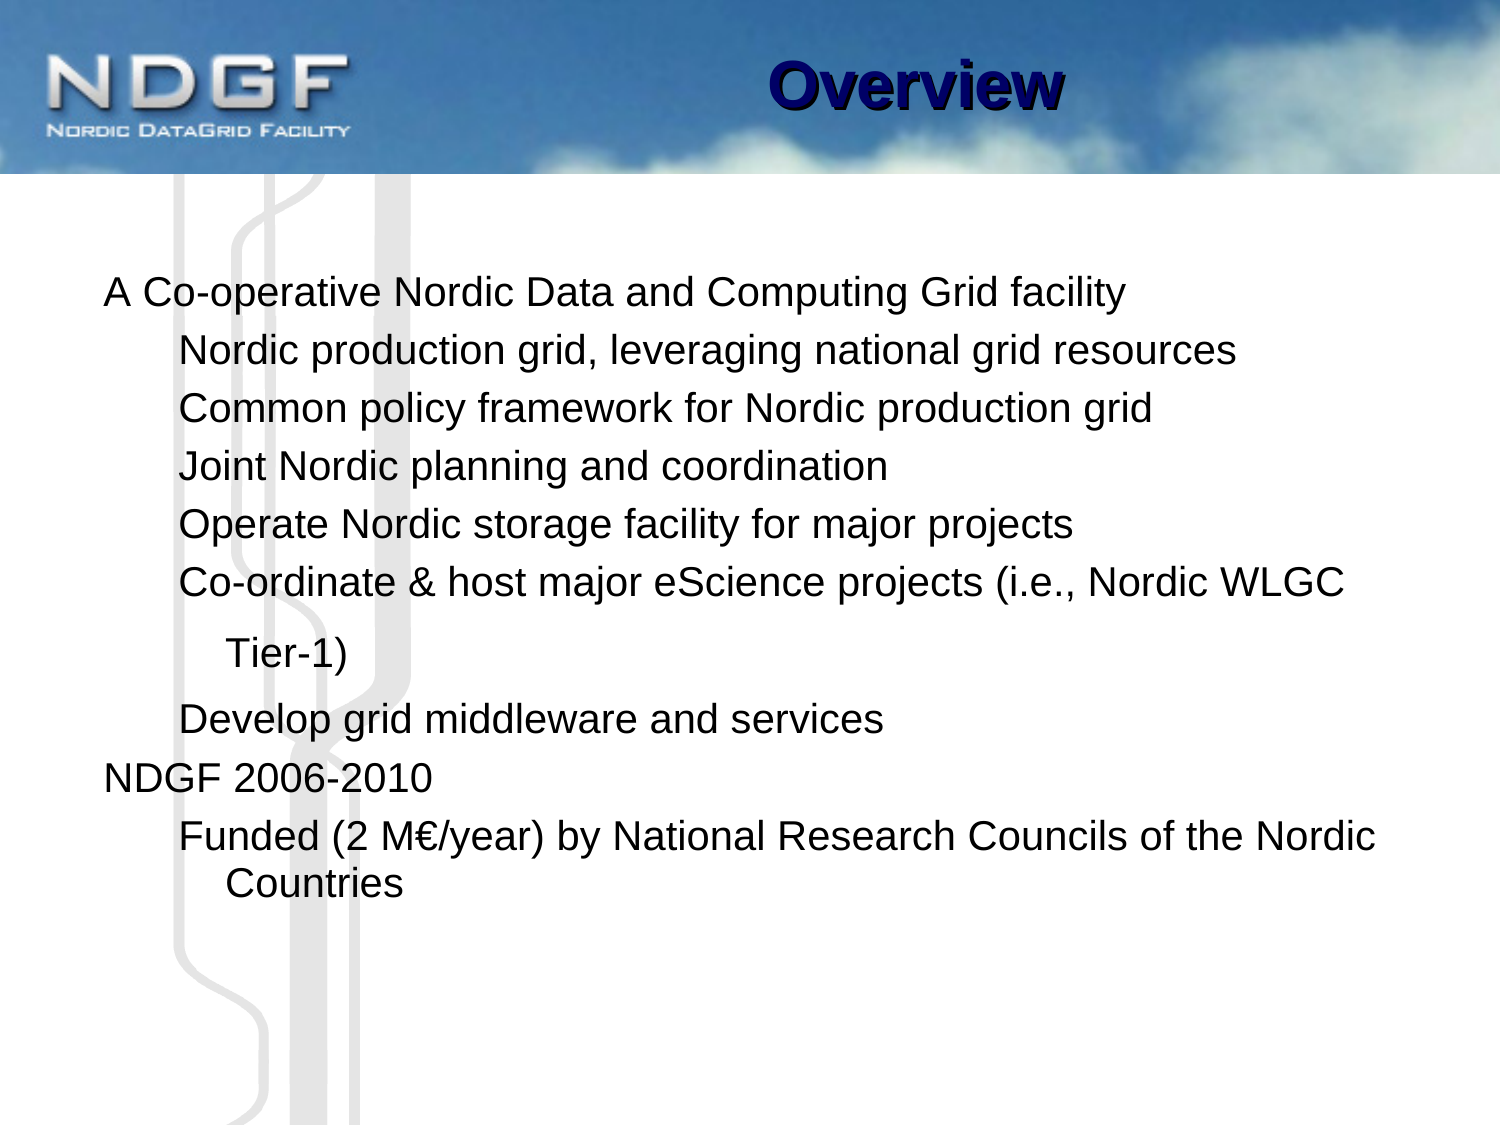

# Overview
A Co-operative Nordic Data and Computing Grid facility
Nordic production grid, leveraging national grid resources
Common policy framework for Nordic production grid
Joint Nordic planning and coordination
Operate Nordic storage facility for major projects
Co-ordinate & host major eScience projects (i.e., Nordic WLGC Tier-1)‏
Develop grid middleware and services
NDGF 2006-2010
Funded (2 M€/year) by National Research Councils of the Nordic Countries